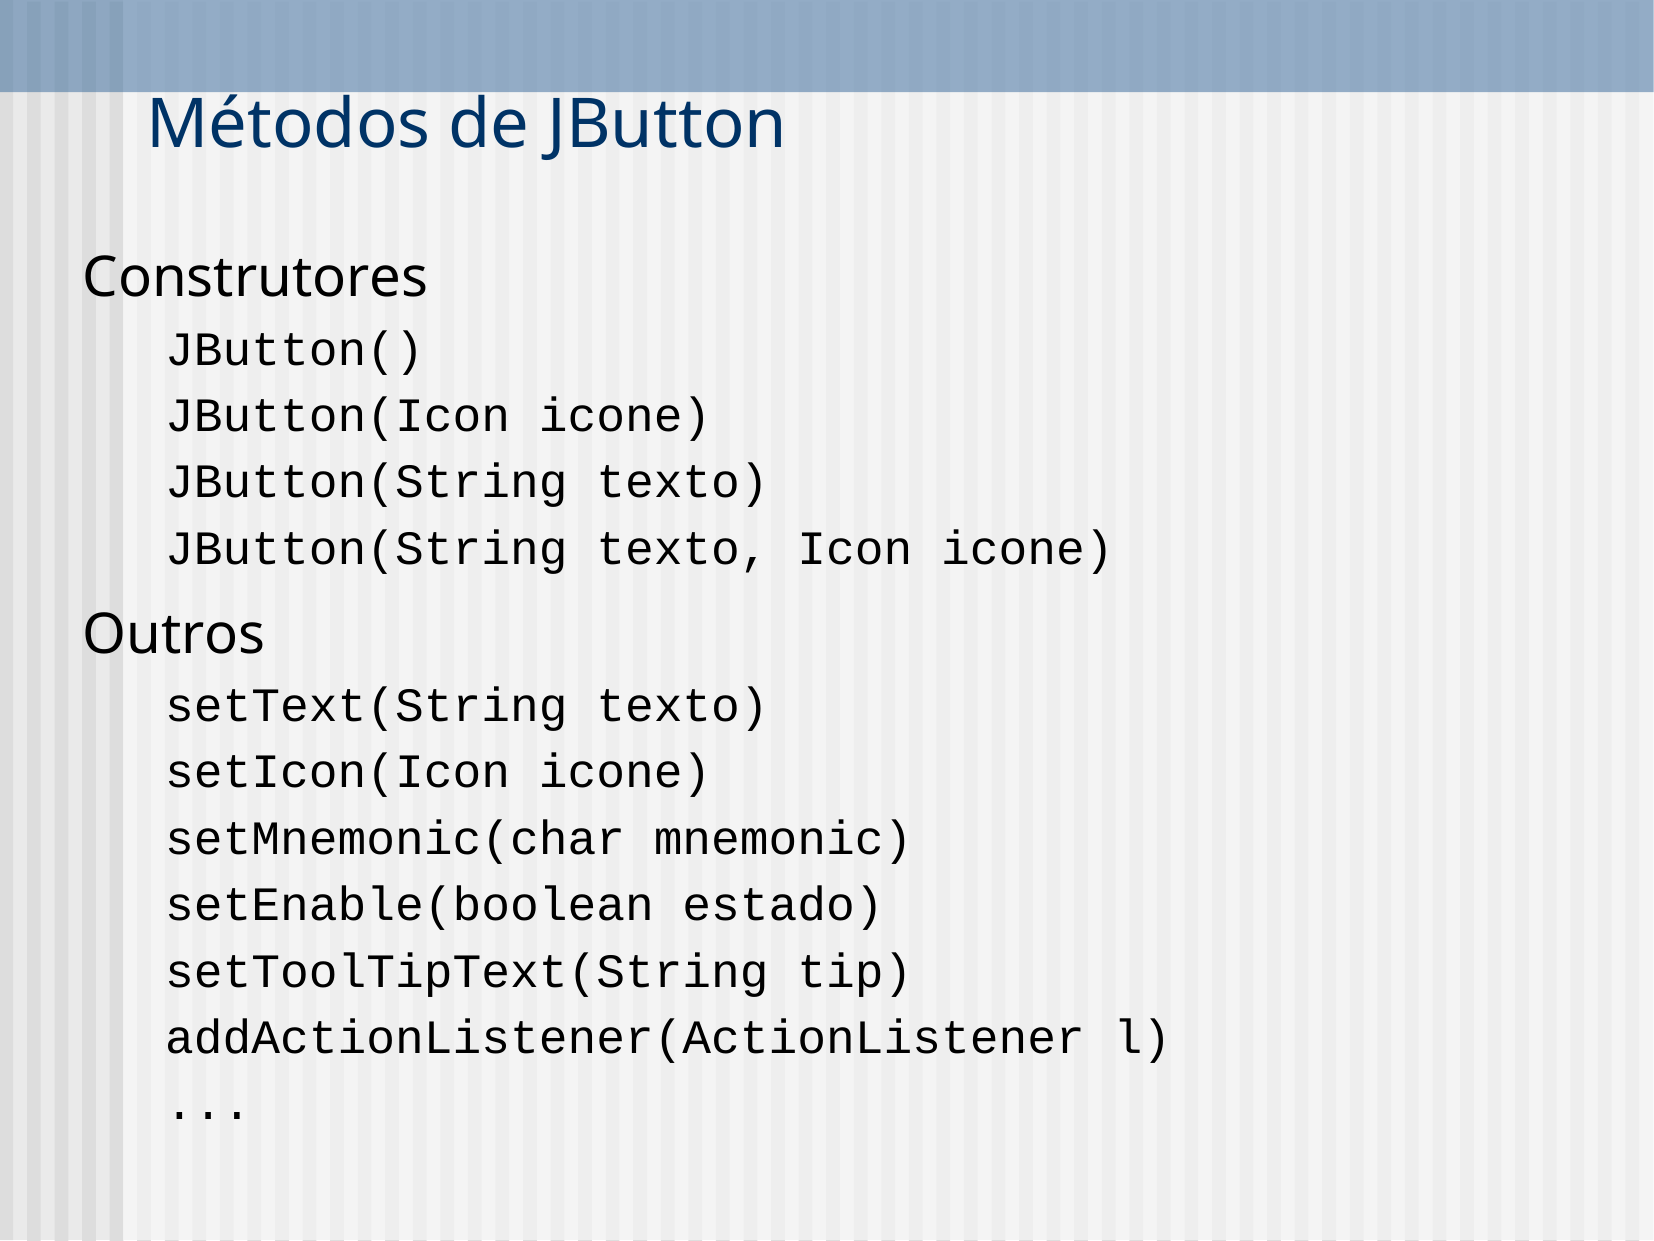

# Métodos de JButton
Construtores
JButton()
JButton(Icon icone)
JButton(String texto)
JButton(String texto, Icon icone)
Outros
setText(String texto)
setIcon(Icon icone)
setMnemonic(char mnemonic)
setEnable(boolean estado)
setToolTipText(String tip)
addActionListener(ActionListener l)
...